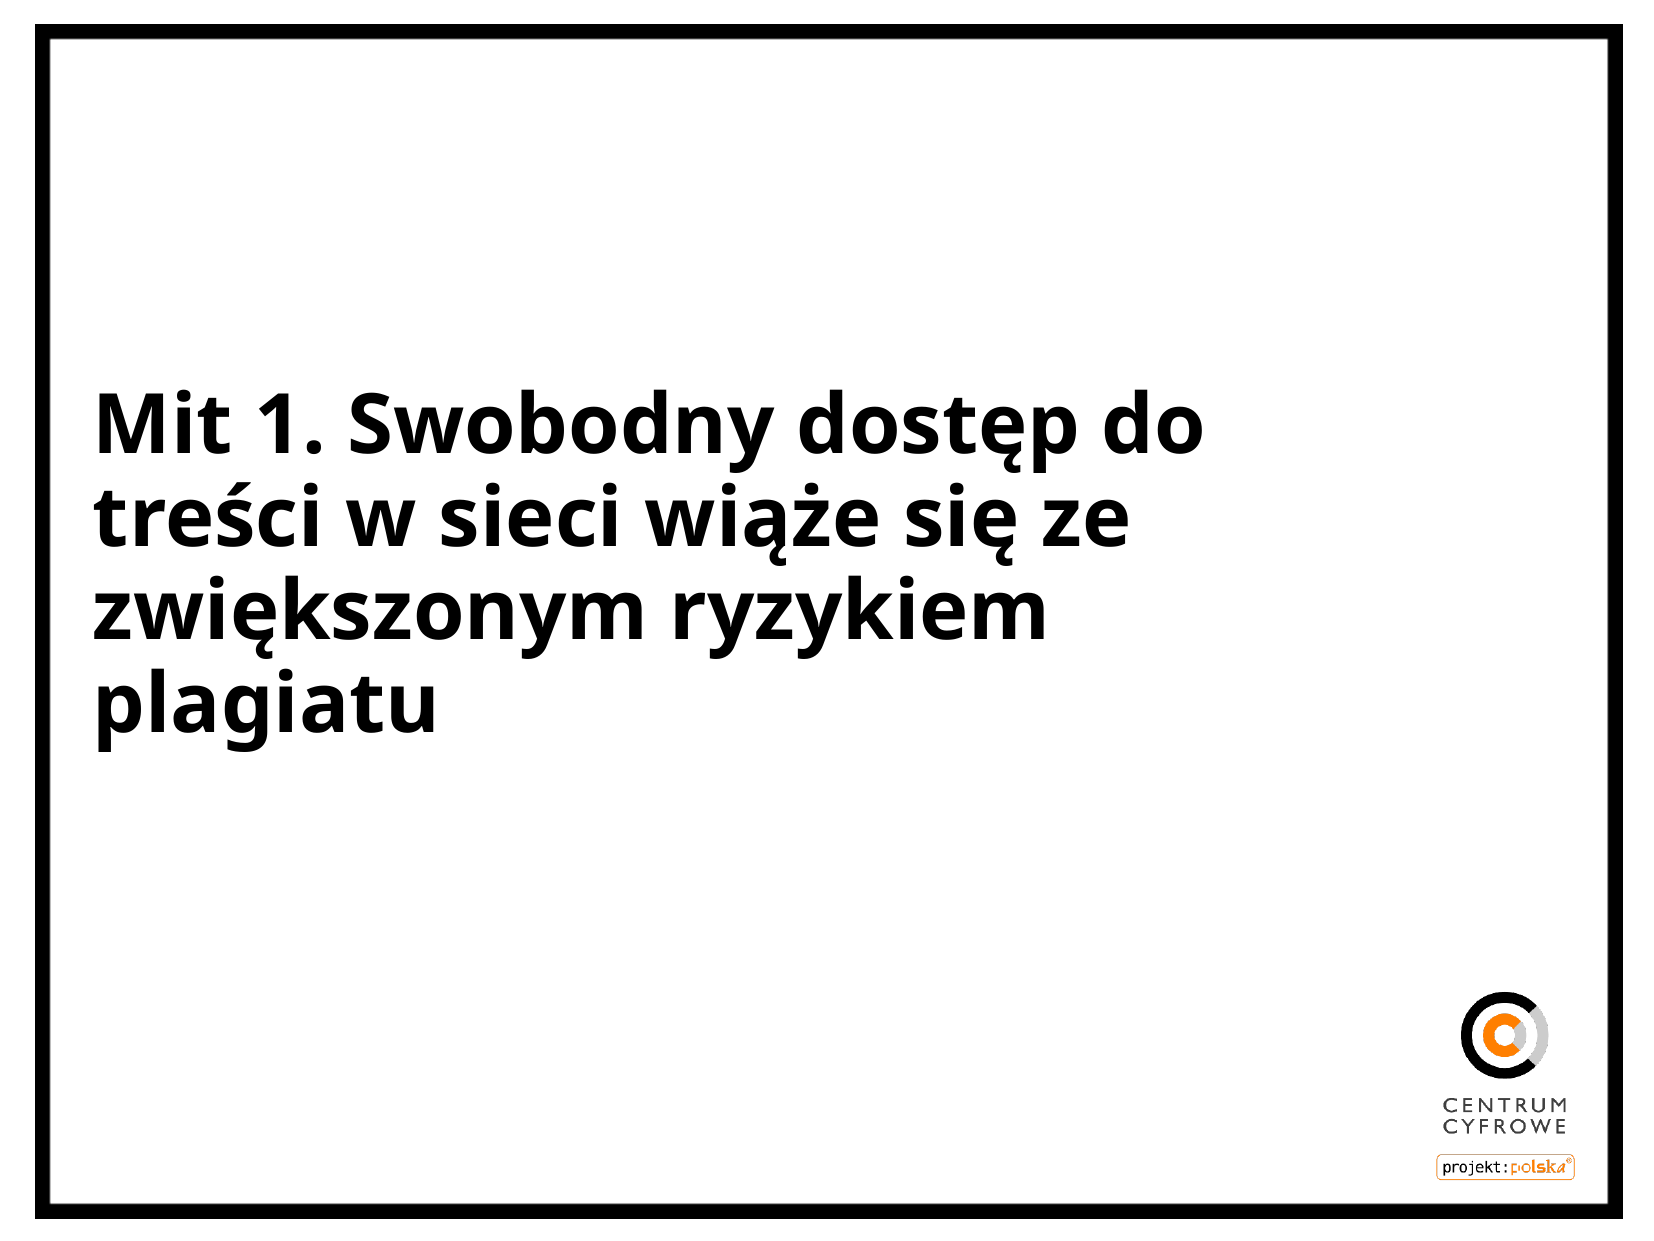

Mit 1. Swobodny dostęp do treści w sieci wiąże się ze zwiększonym ryzykiem plagiatu